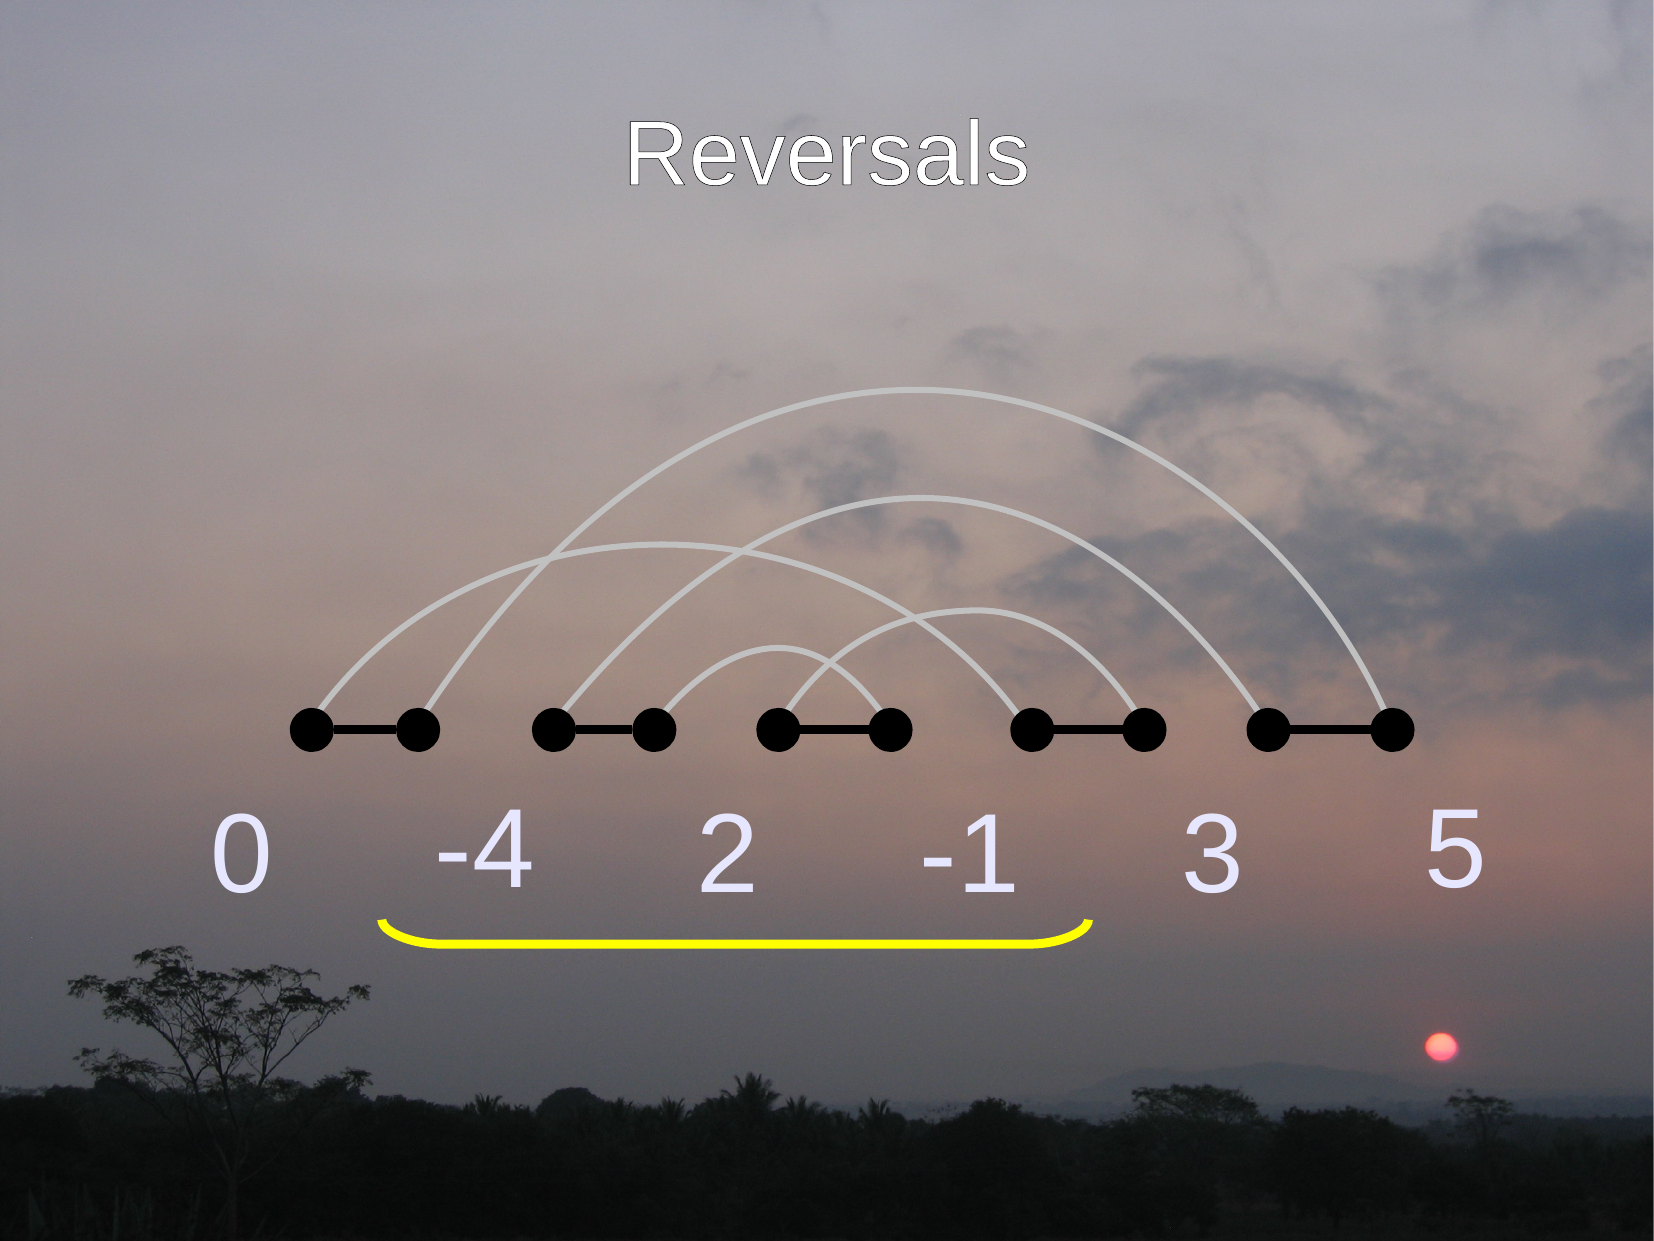

# Reversals
| 0 | -4 | 2 | -1 | 3 | 5 |
| --- | --- | --- | --- | --- | --- |